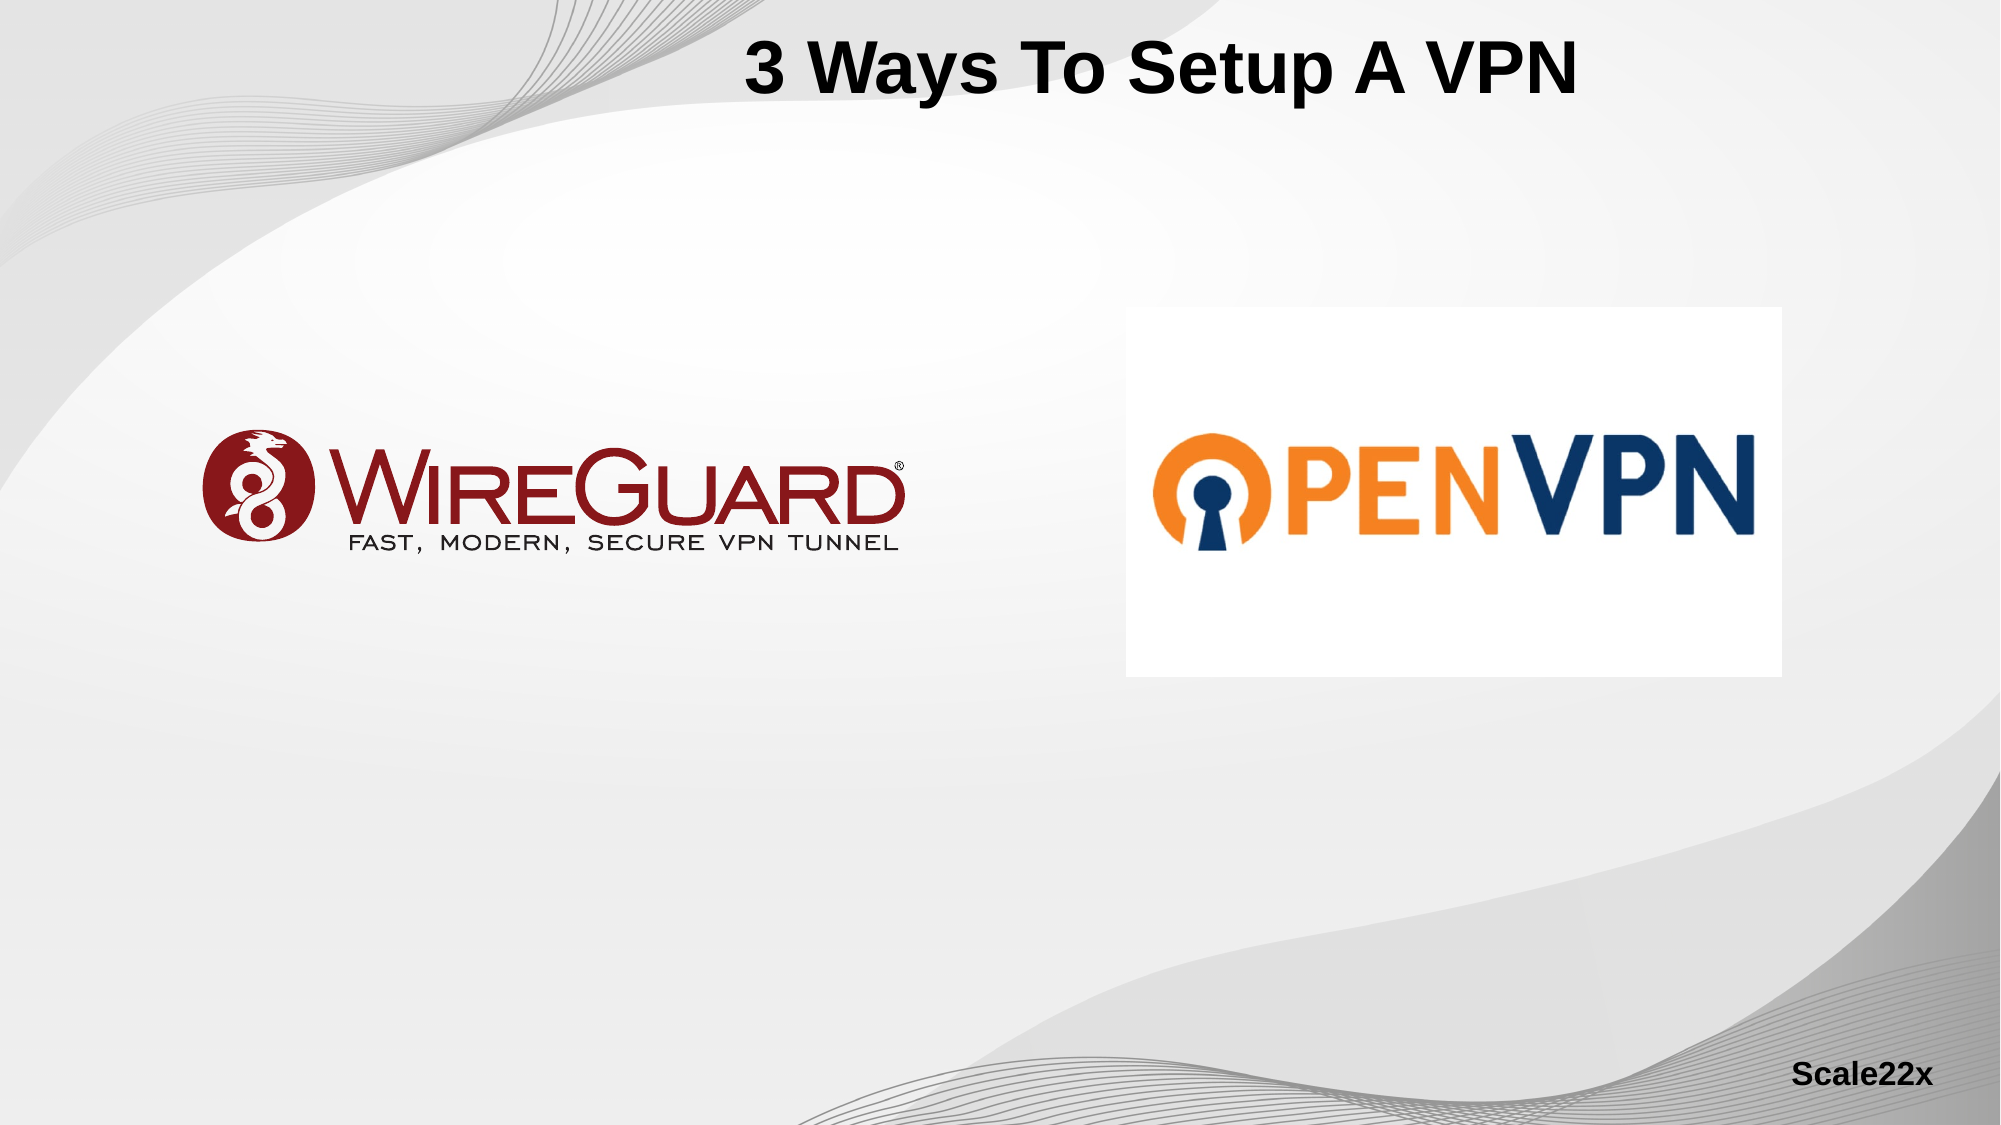

# 3 Ways To Setup A VPN
Scale22x